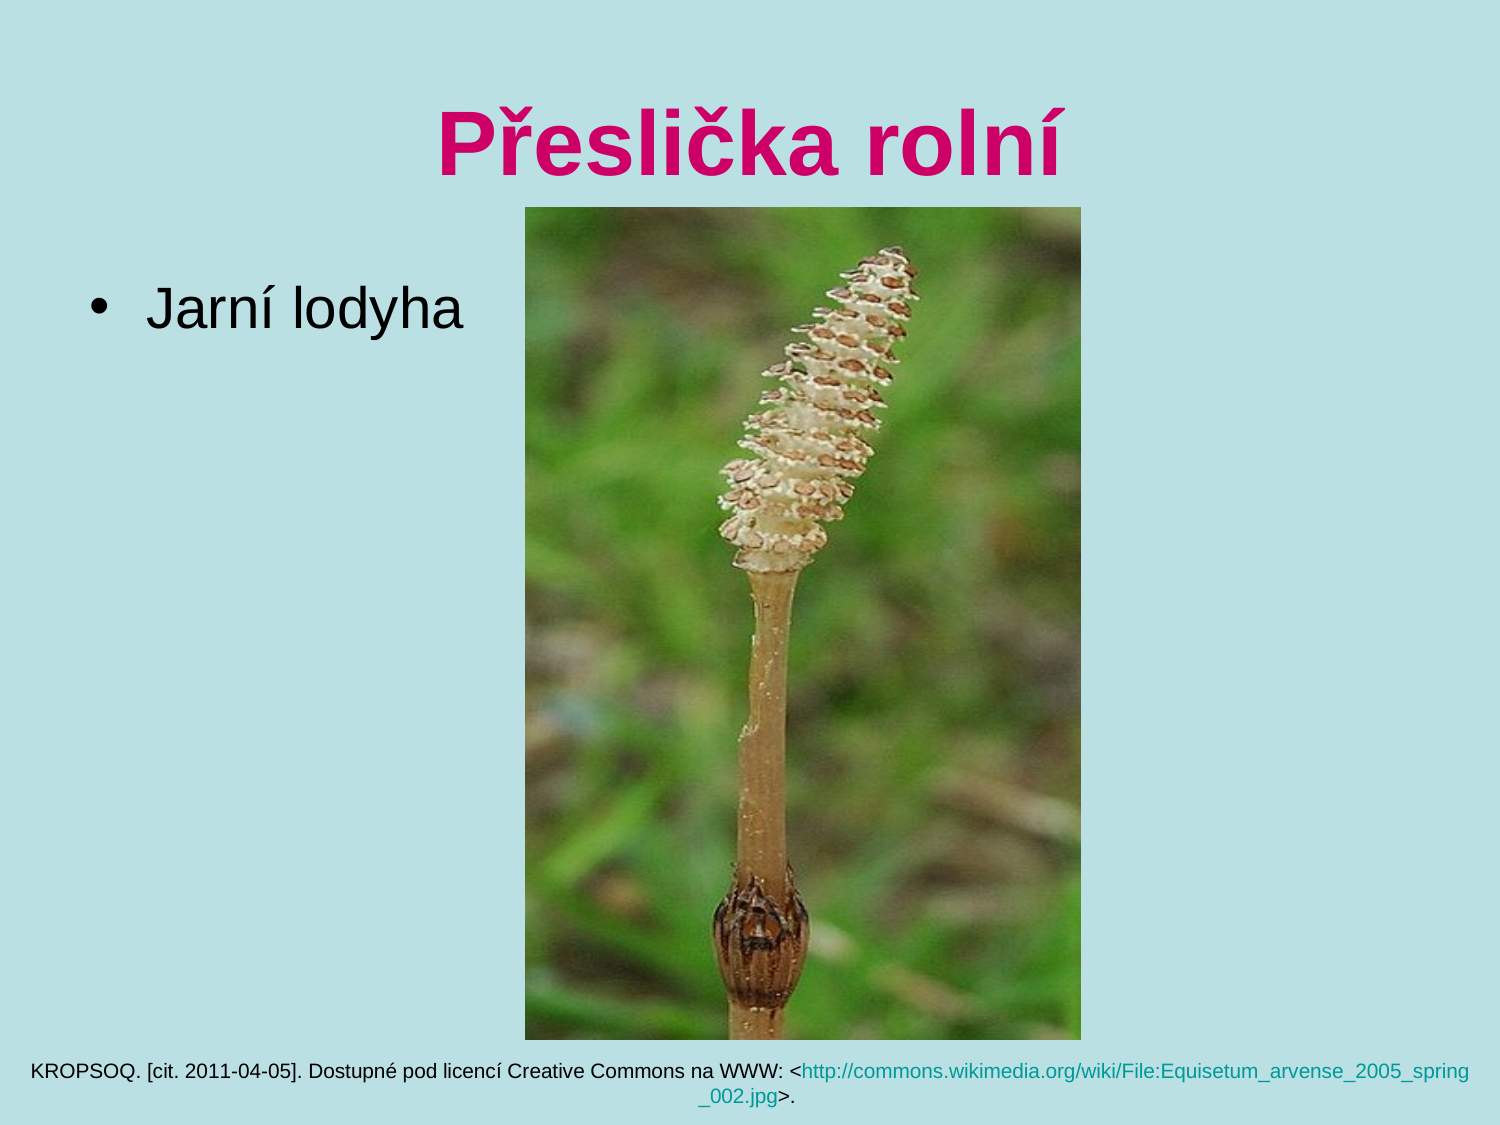

# Přeslička rolní
Jarní lodyha
KROPSOQ. [cit. 2011-04-05]. Dostupné pod licencí Creative Commons na WWW: <http://commons.wikimedia.org/wiki/File:Equisetum_arvense_2005_spring_002.jpg>.